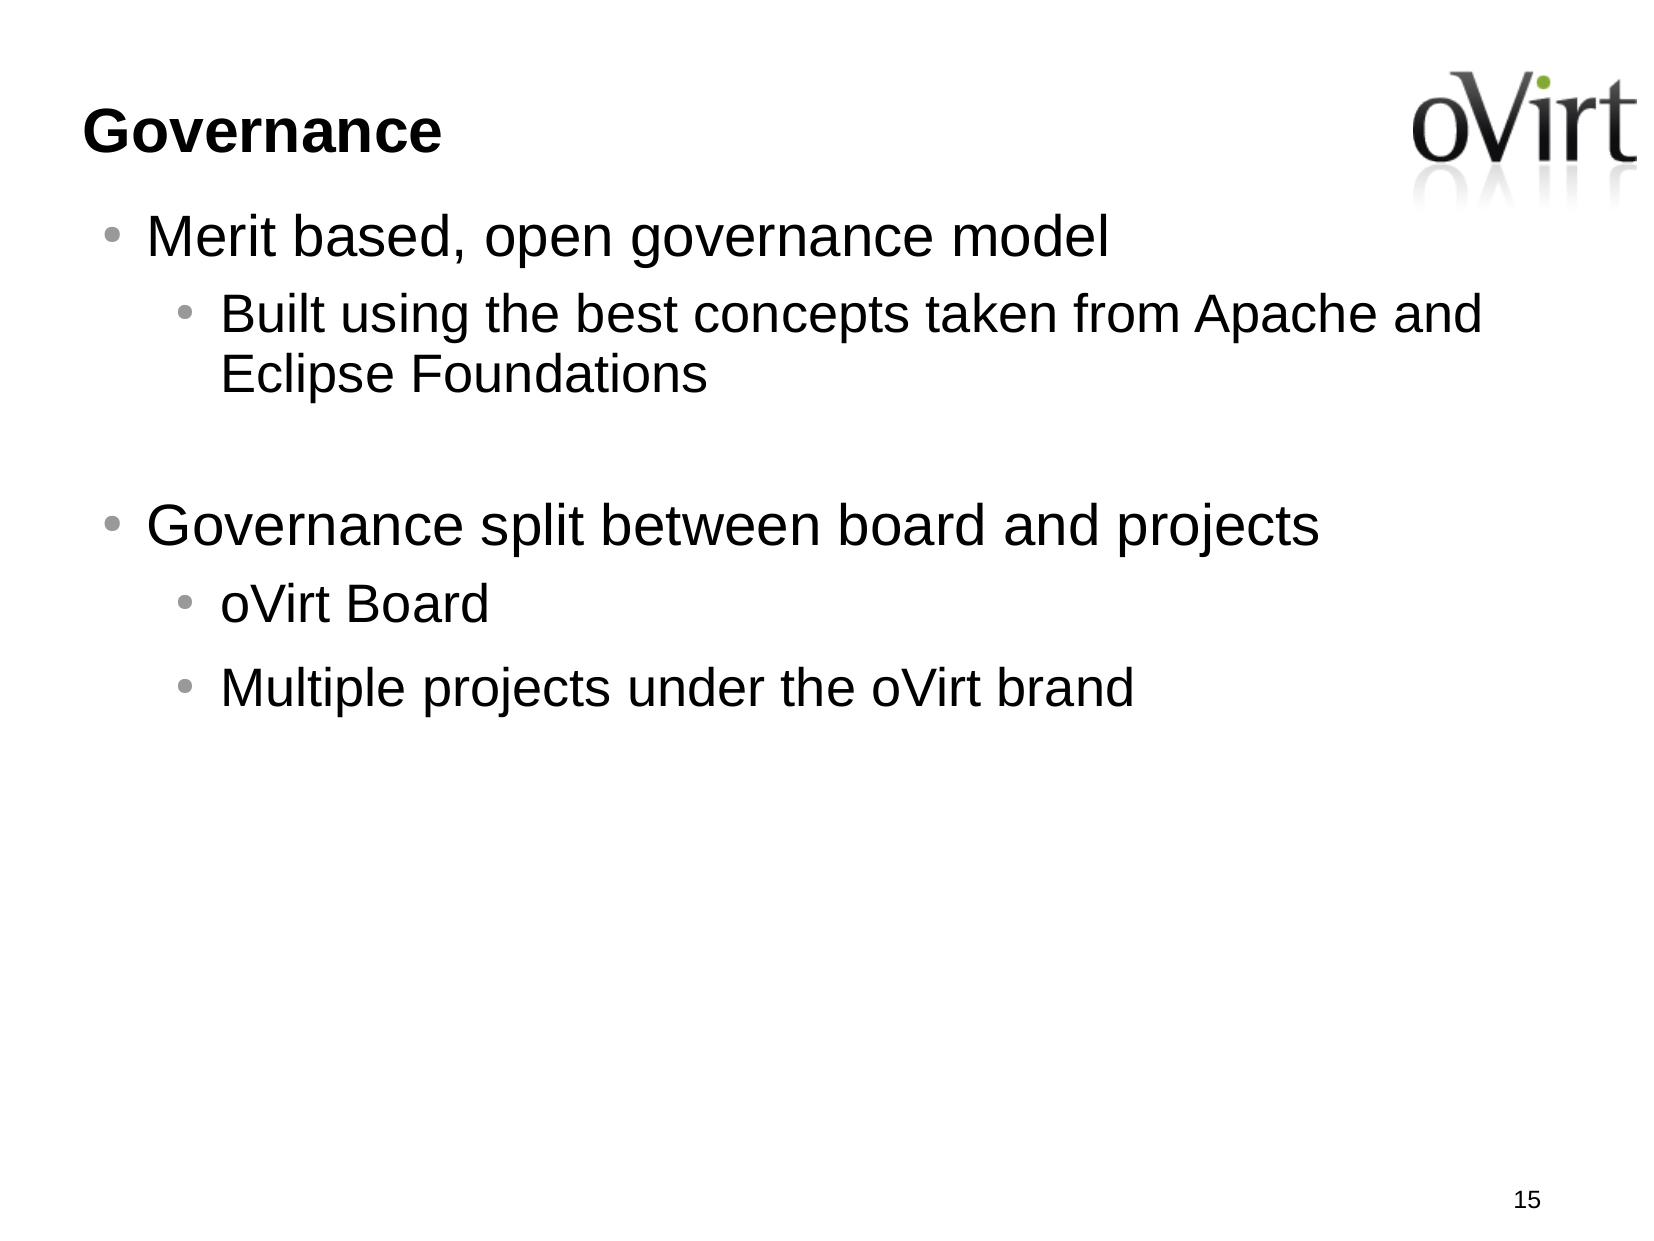

# Governance
Merit based, open governance model
Built using the best concepts taken from Apache and Eclipse Foundations
Governance split between board and projects
oVirt Board
Multiple projects under the oVirt brand